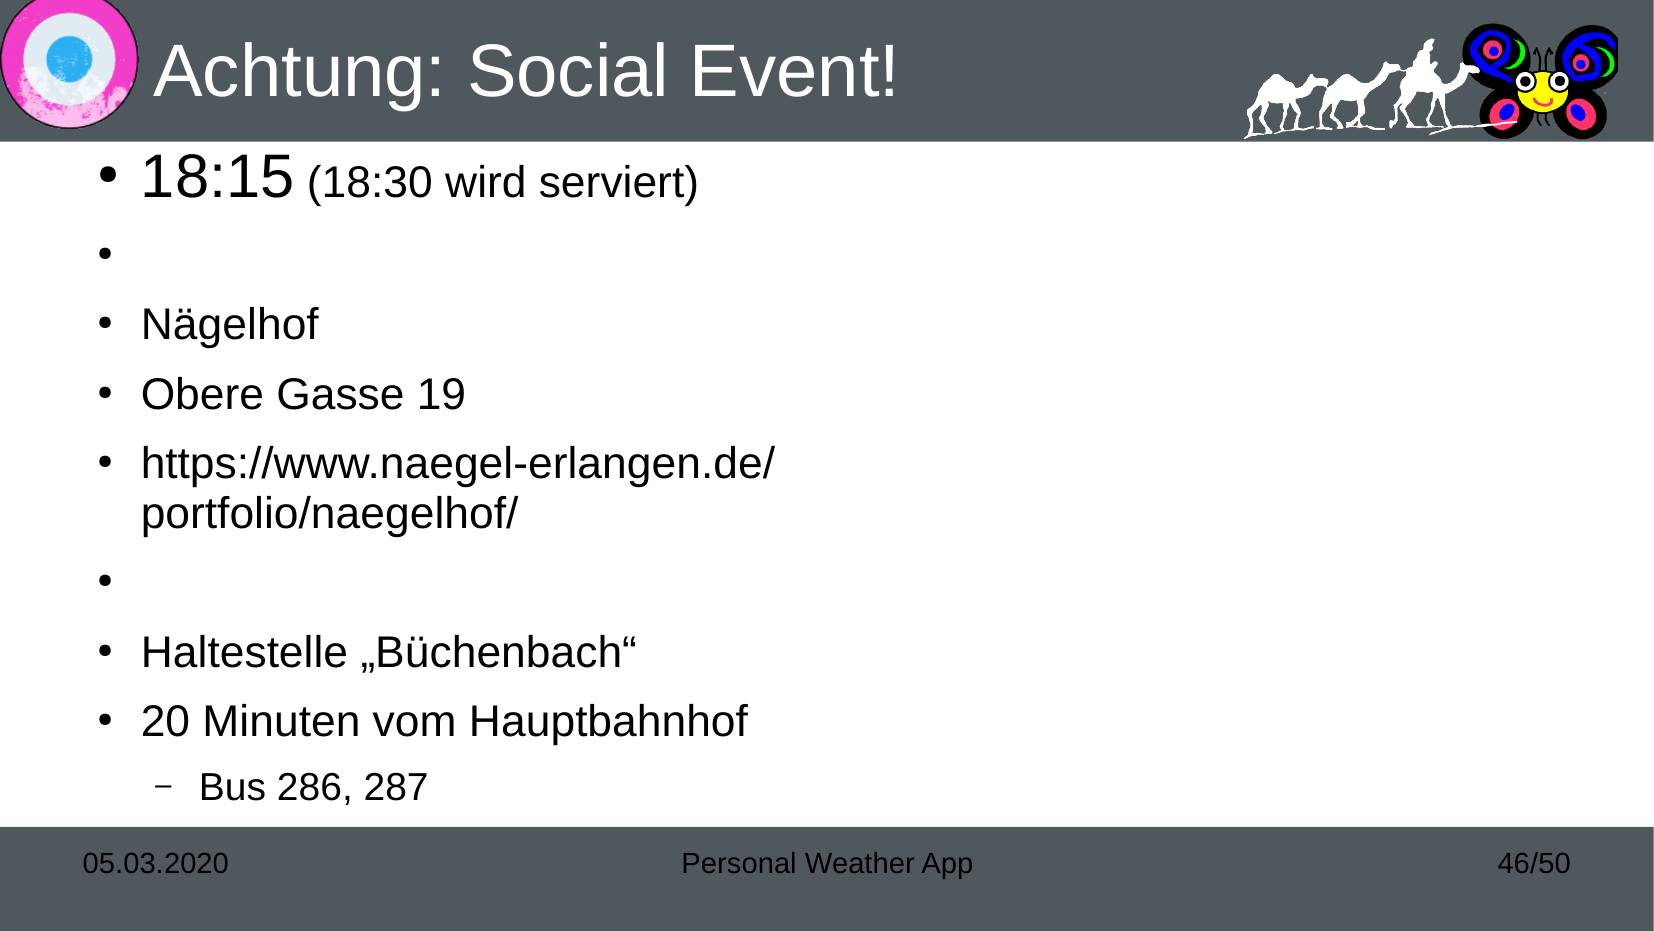

# Achtung: Social Event!
18:15 (18:30 wird serviert)
Nägelhof
Obere Gasse 19
https://www.naegel-erlangen.de/portfolio/naegelhof/
Haltestelle „Büchenbach“
20 Minuten vom Hauptbahnhof
Bus 286, 287
08. März 2019
46